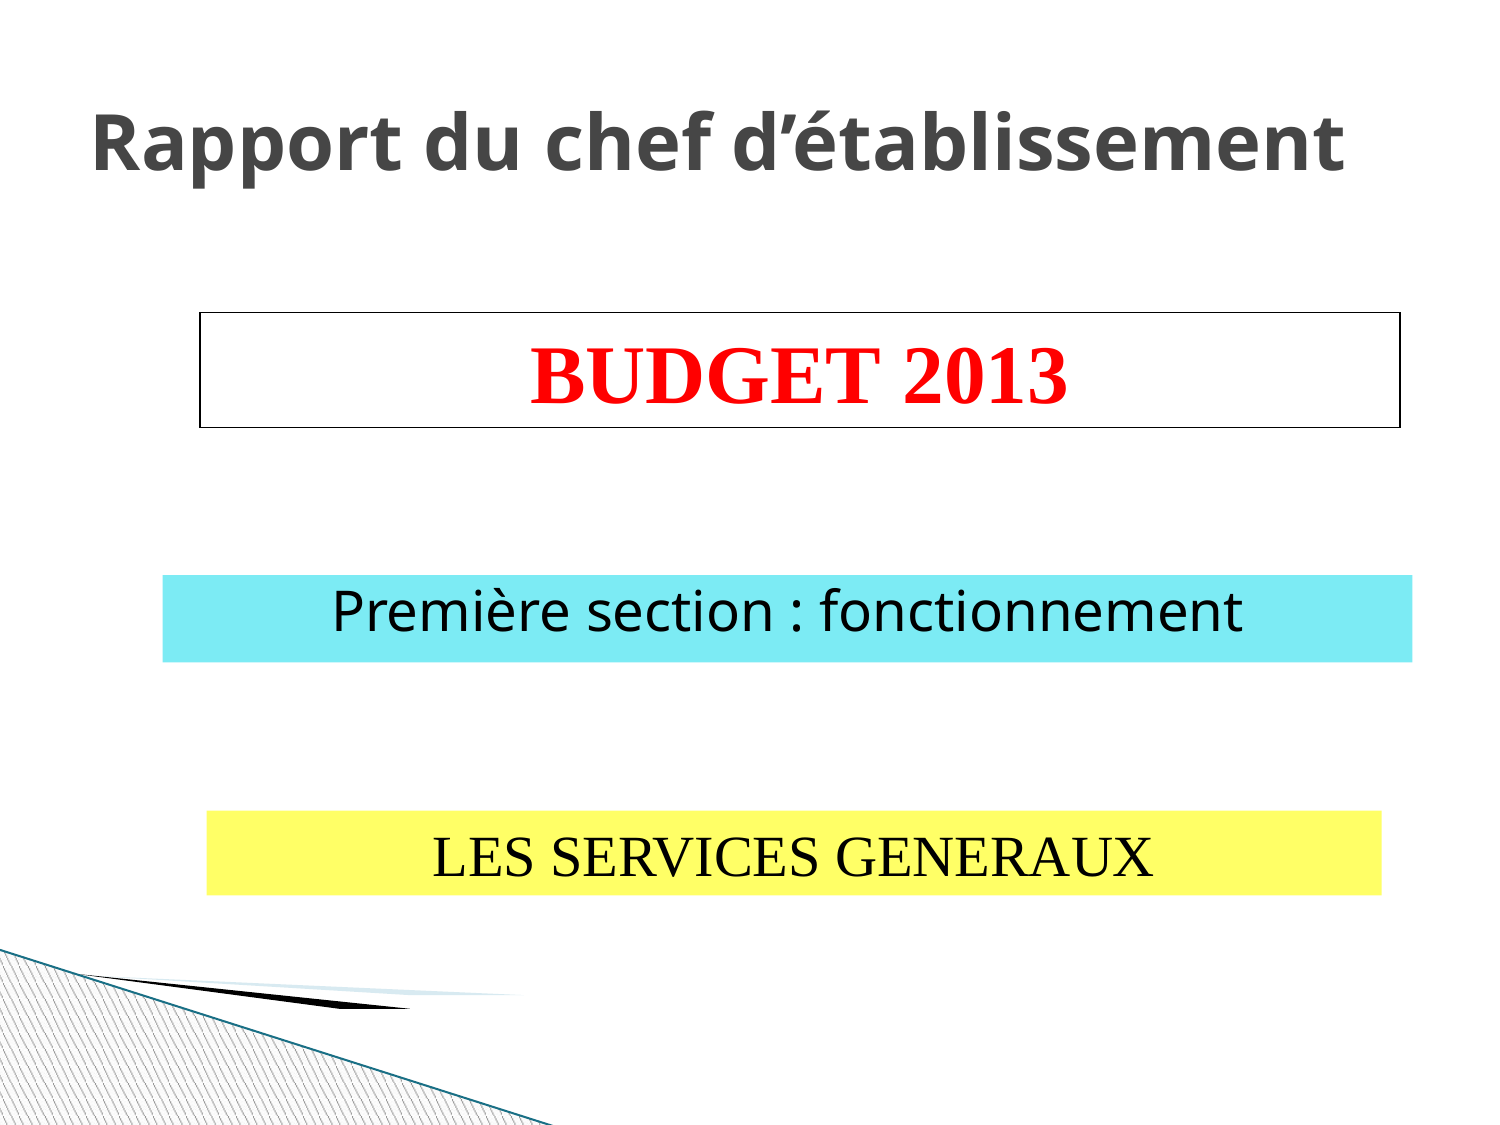

Rapport du chef d’établissement
BUDGET 2013
# Première section : fonctionnement
LES SERVICES GENERAUX